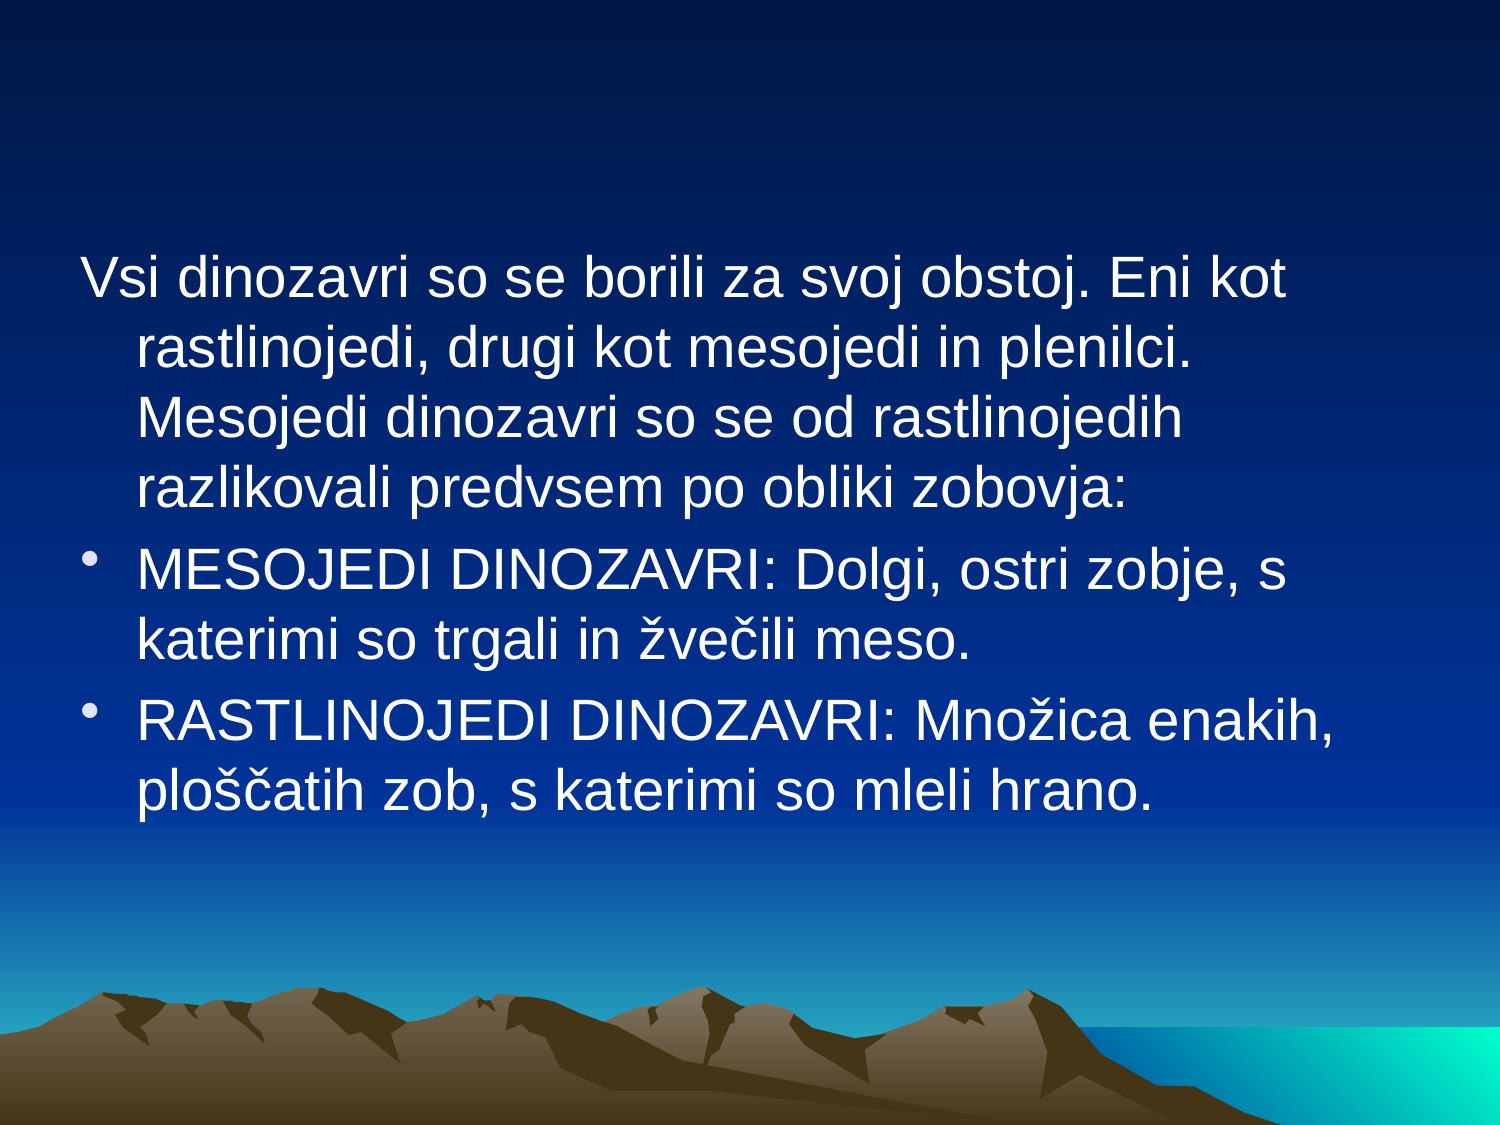

# Vsi dinozavri so se borili za svoj obstoj. Eni kot rastlinojedi, drugi kot mesojedi in plenilci. Mesojedi dinozavri so se od rastlinojedih razlikovali predvsem po obliki zobovja:
MESOJEDI DINOZAVRI: Dolgi, ostri zobje, s katerimi so trgali in žvečili meso.
RASTLINOJEDI DINOZAVRI: Množica enakih, ploščatih zob, s katerimi so mleli hrano.